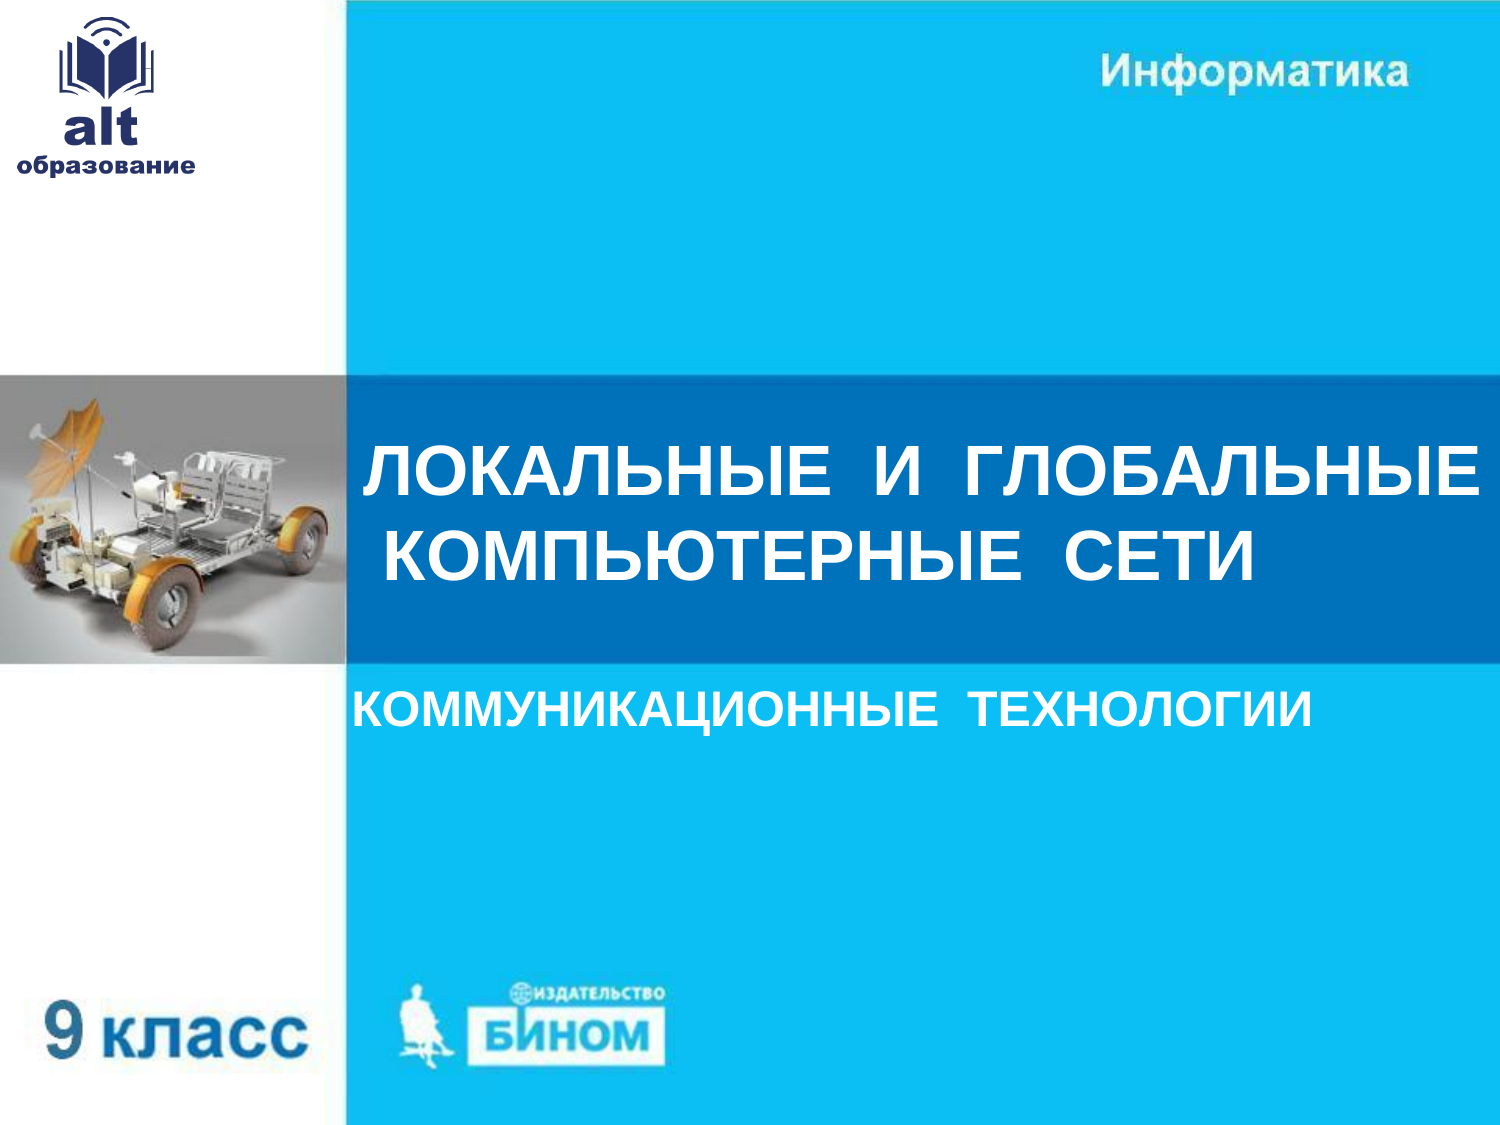

ЛОКАЛЬНЫЕ И ГЛОБАЛЬНЫЕ КОМПЬЮТЕРНЫЕ СЕТИ
КОММУНИКАЦИОННЫЕ ТЕХНОЛОГИИ